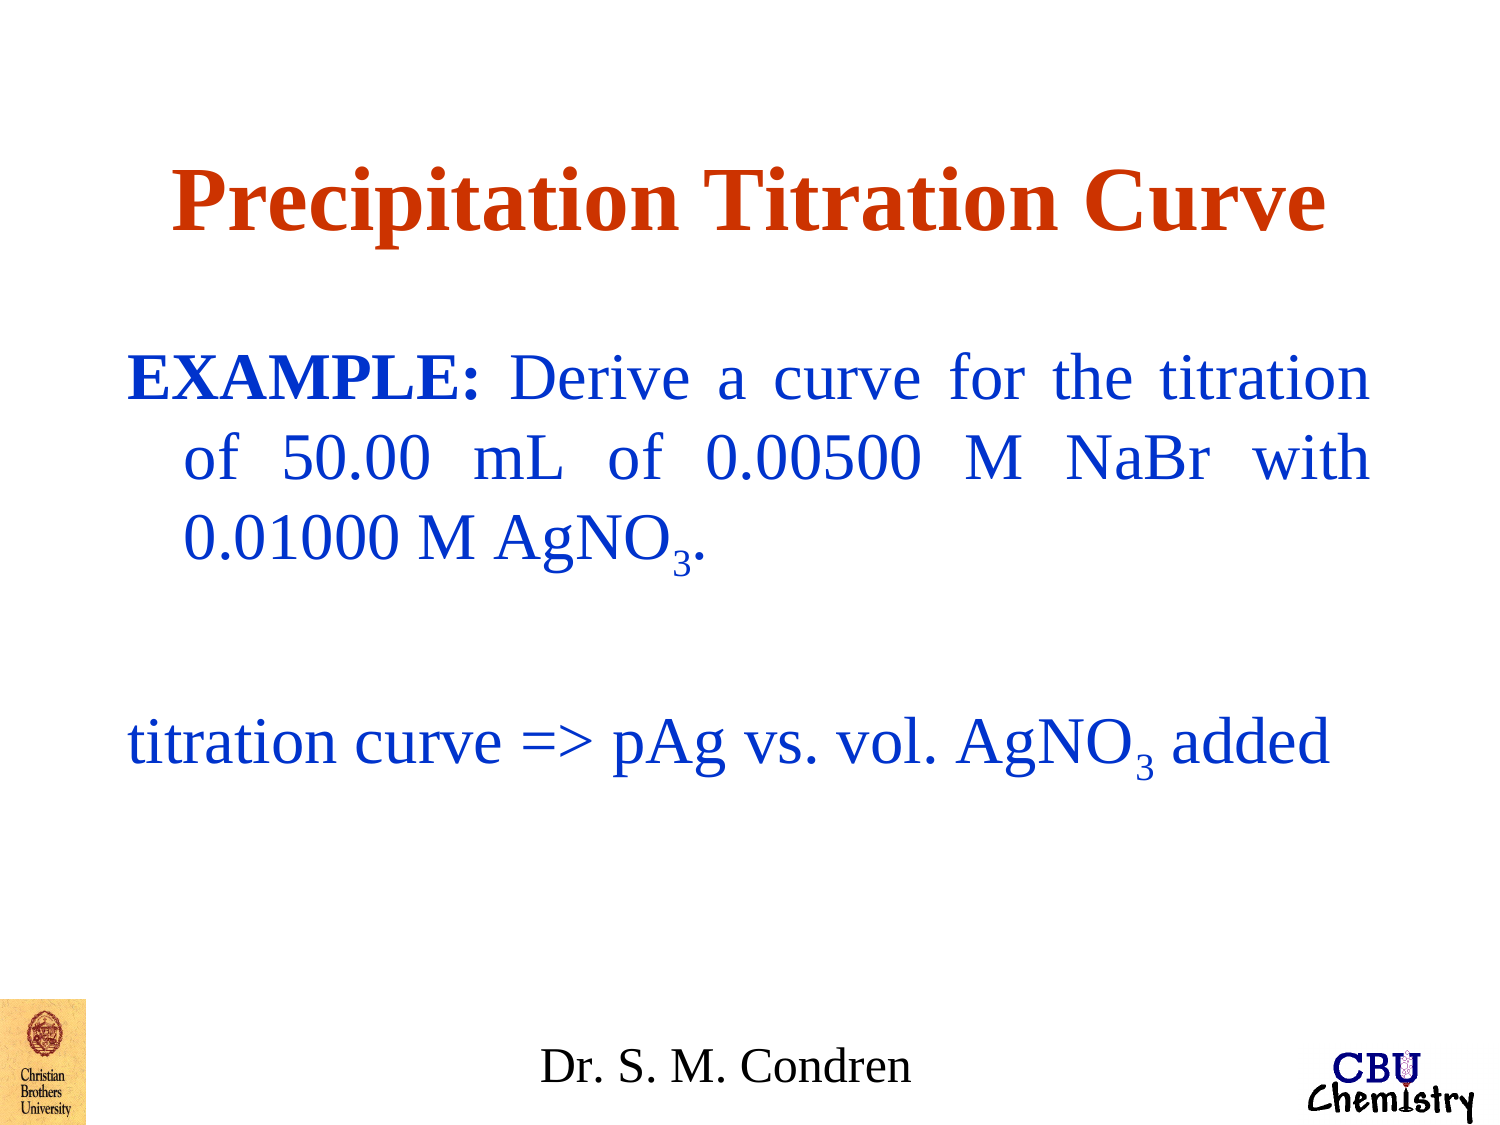

# Precipitation Titration Curve
EXAMPLE: Derive a curve for the titration of 50.00 mL of 0.00500 M NaBr with 0.01000 M AgNO3.
titration curve => pAg vs. vol. AgNO3 added